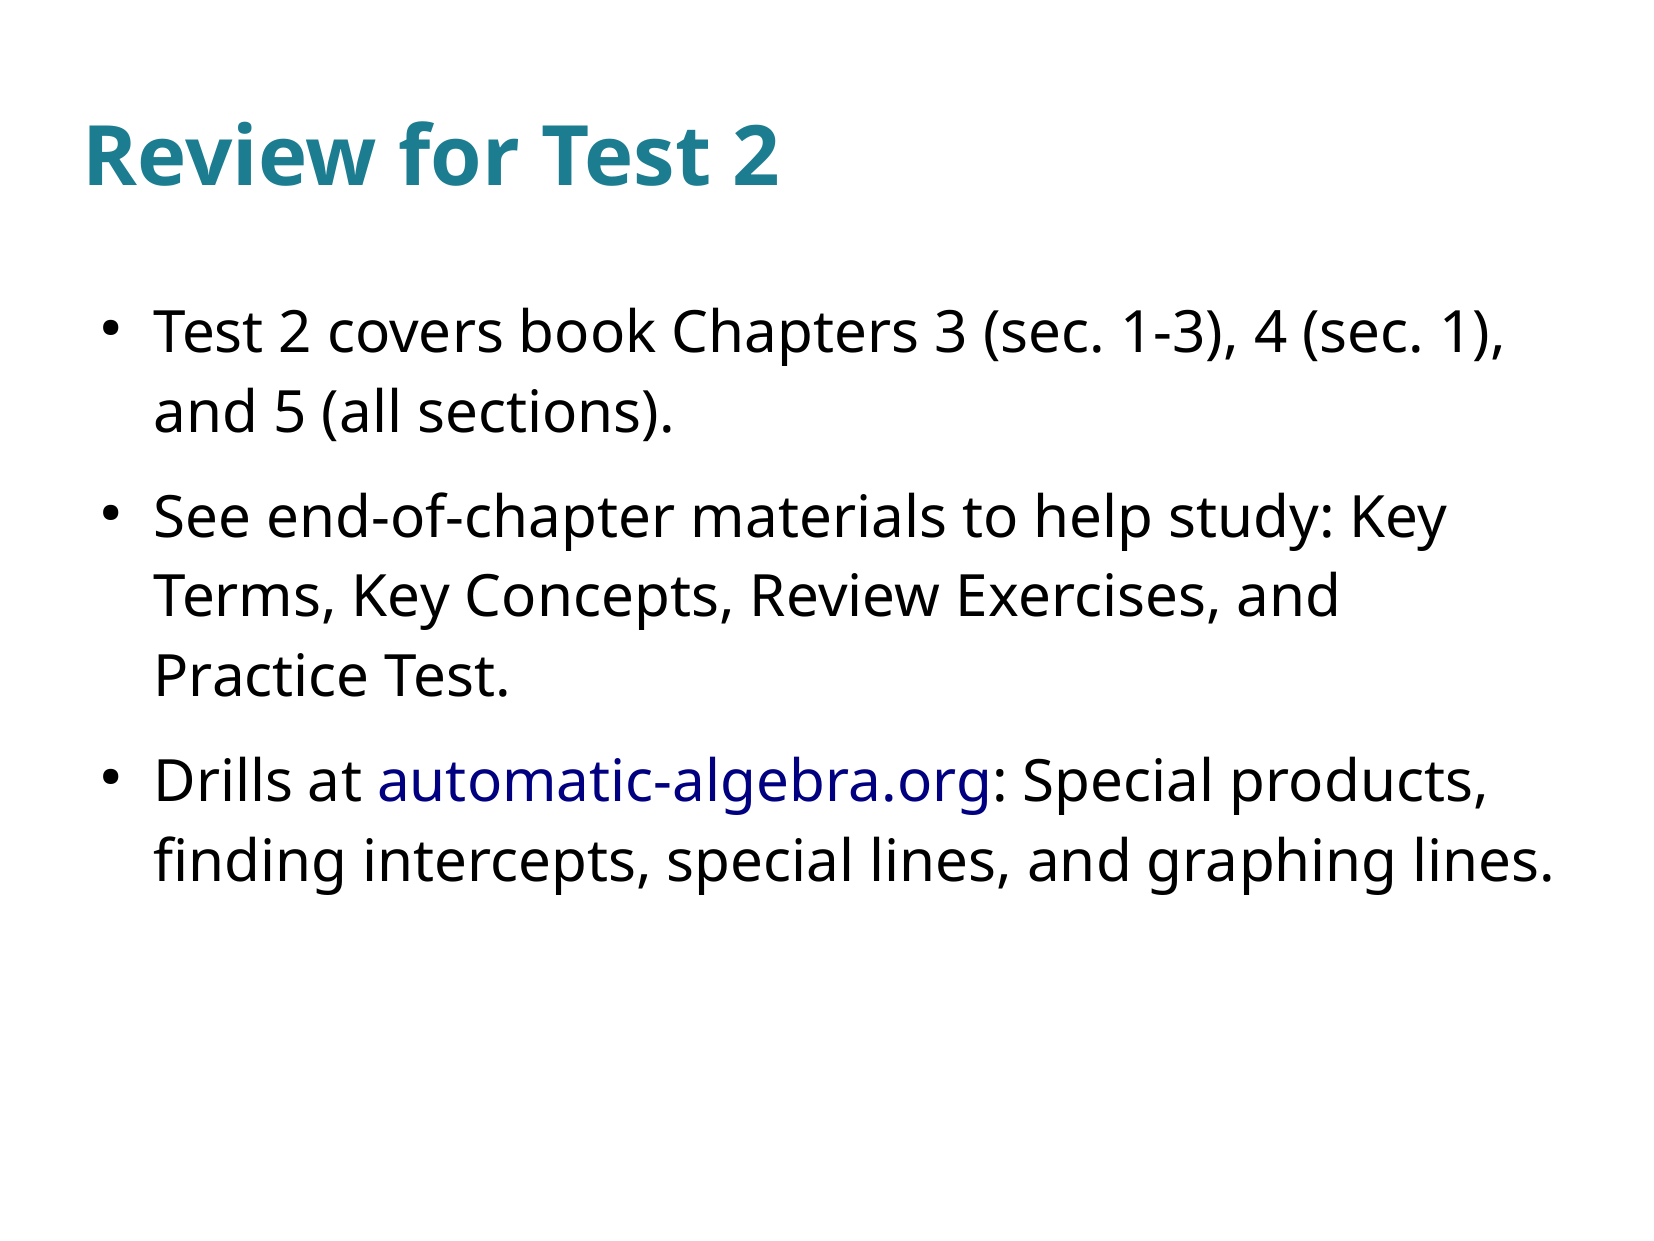

# Review for Test 2
Test 2 covers book Chapters 3 (sec. 1-3), 4 (sec. 1), and 5 (all sections).
See end-of-chapter materials to help study: Key Terms, Key Concepts, Review Exercises, and Practice Test.
Drills at automatic-algebra.org: Special products, finding intercepts, special lines, and graphing lines.